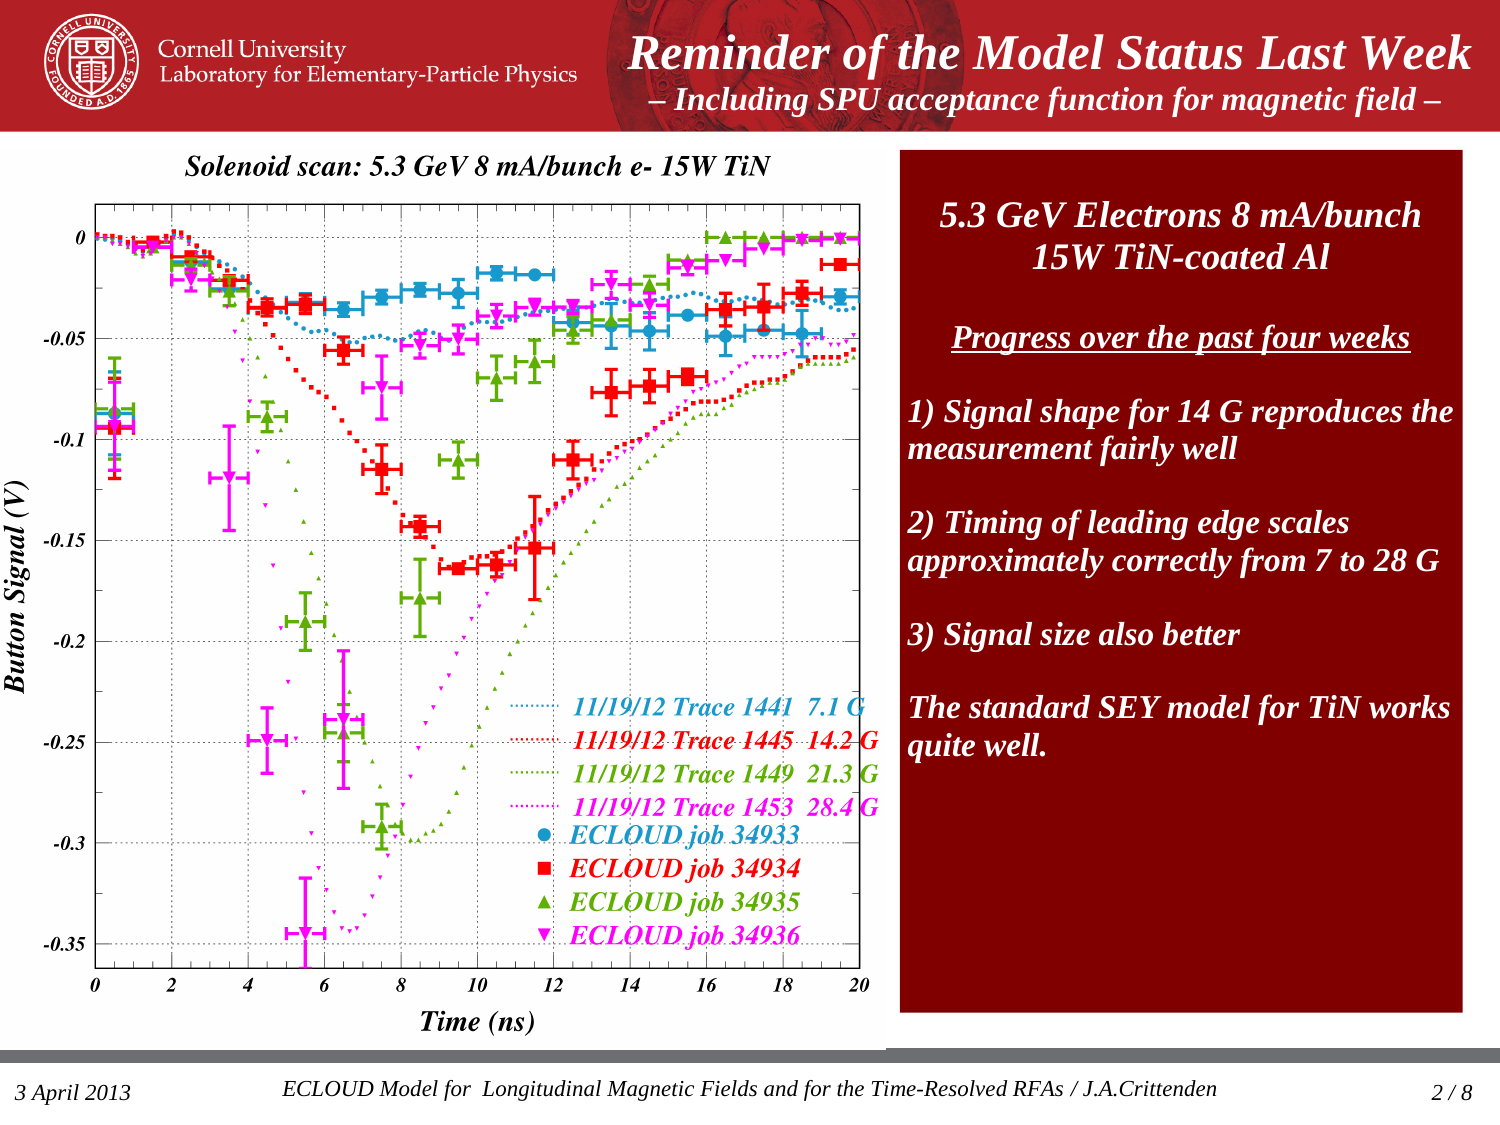

# Reminder of the Model Status Last Week – Including SPU acceptance function for magnetic field –
5.3 GeV Electrons 8 mA/bunch
15W TiN-coated Al
Progress over the past four weeks
1) Signal shape for 14 G reproduces the measurement fairly well
2) Timing of leading edge scales approximately correctly from 7 to 28 G
3) Signal size also better
The standard SEY model for TiN works quite well.